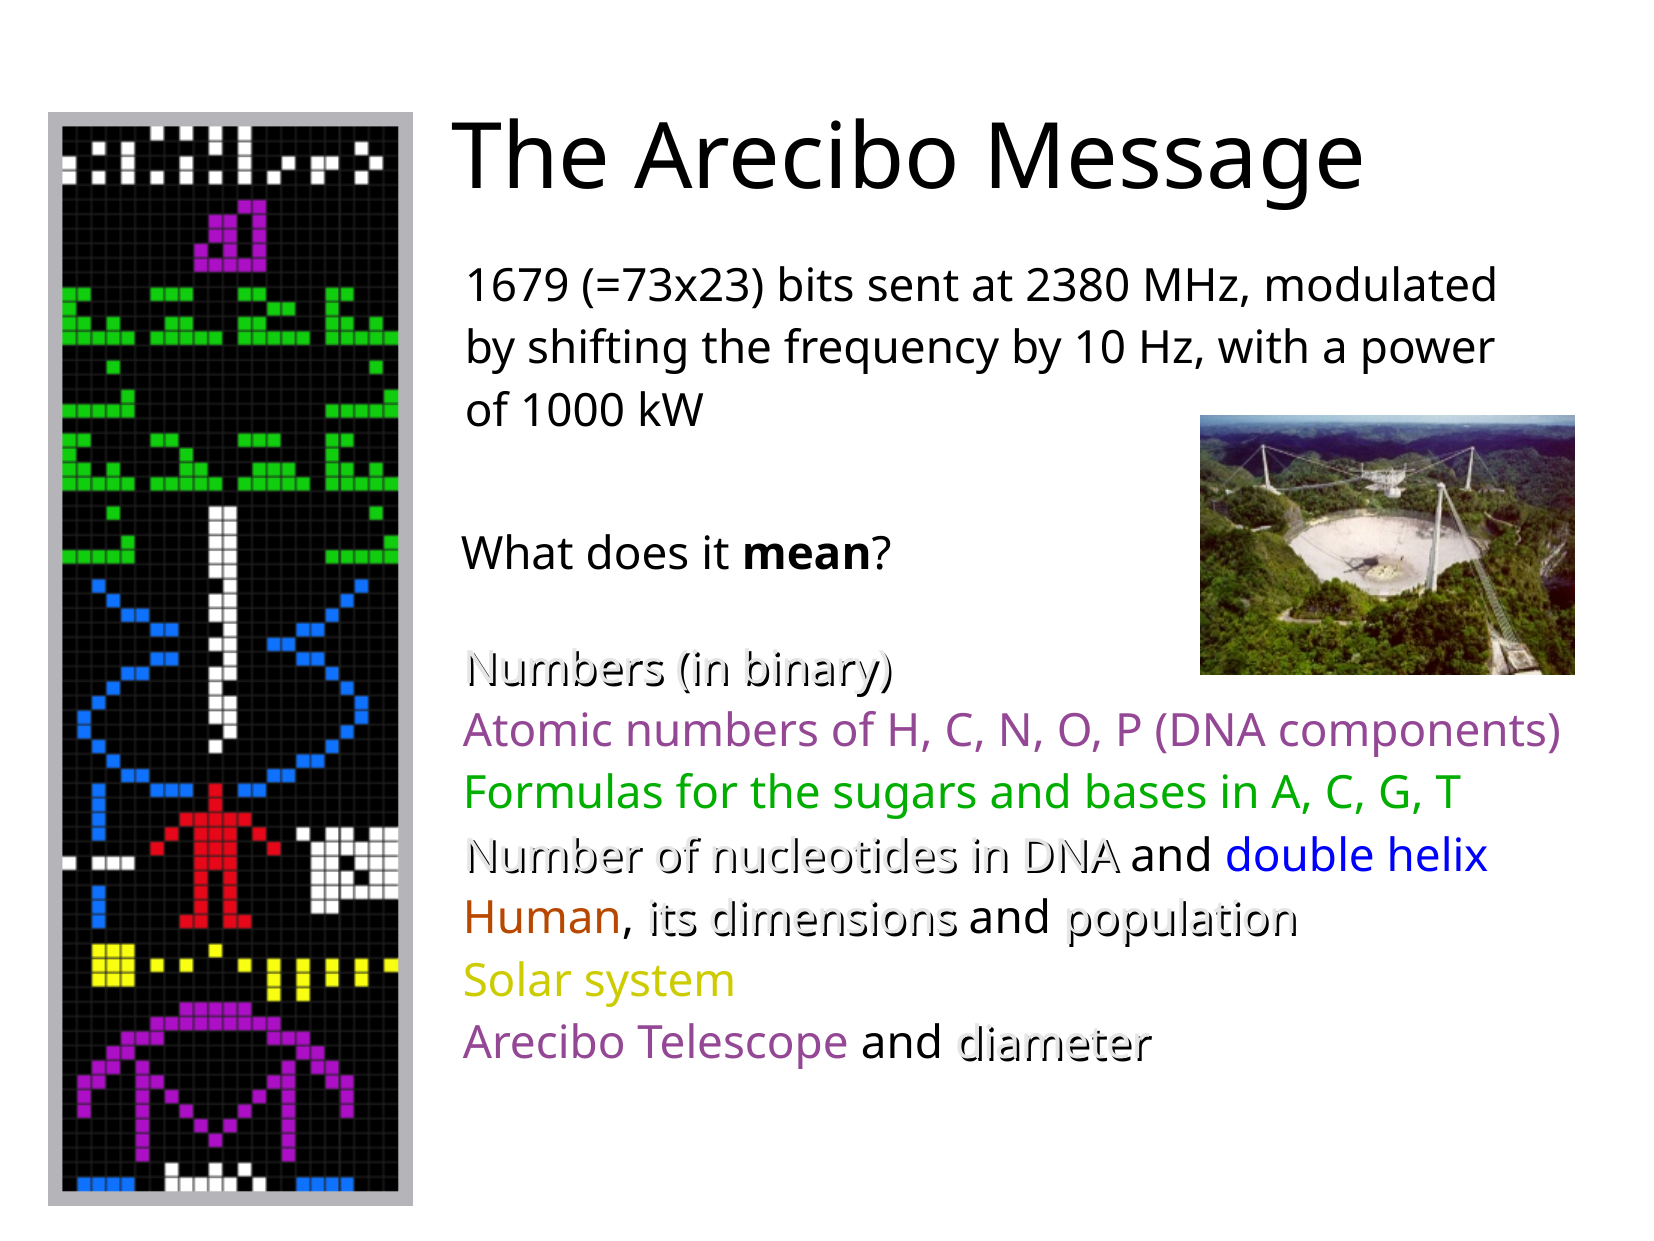

# The Arecibo Message
1679 (=73x23) bits sent at 2380 MHz, modulated by shifting the frequency by 10 Hz, with a power of 1000 kW
What does it mean?
 Numbers (in binary)
 Atomic numbers of H, C, N, O, P (DNA components)
 Formulas for the sugars and bases in A, C, G, T
 Number of nucleotides in DNA and double helix
 Human, its dimensions and population
 Solar system
 Arecibo Telescope and diameter